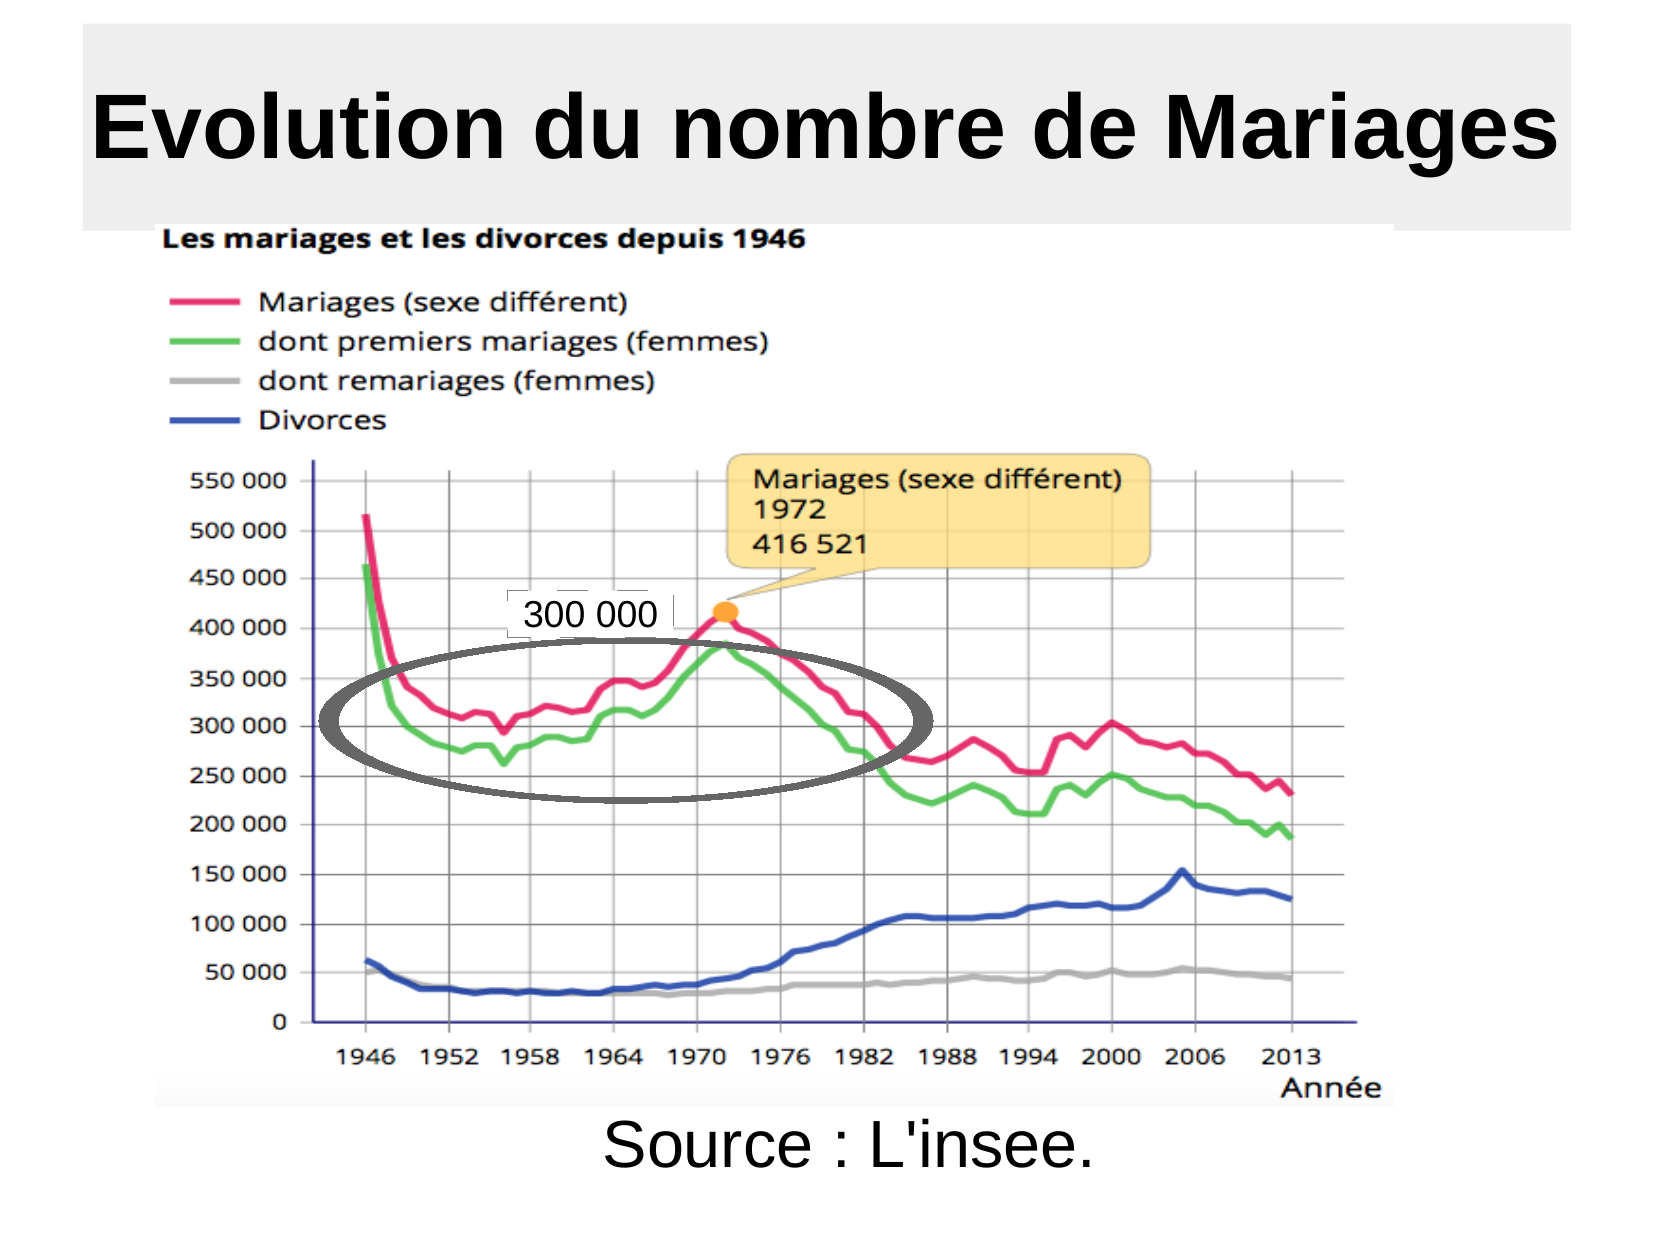

# Evolution du nombre de Mariages
300 000
Source : L'insee.